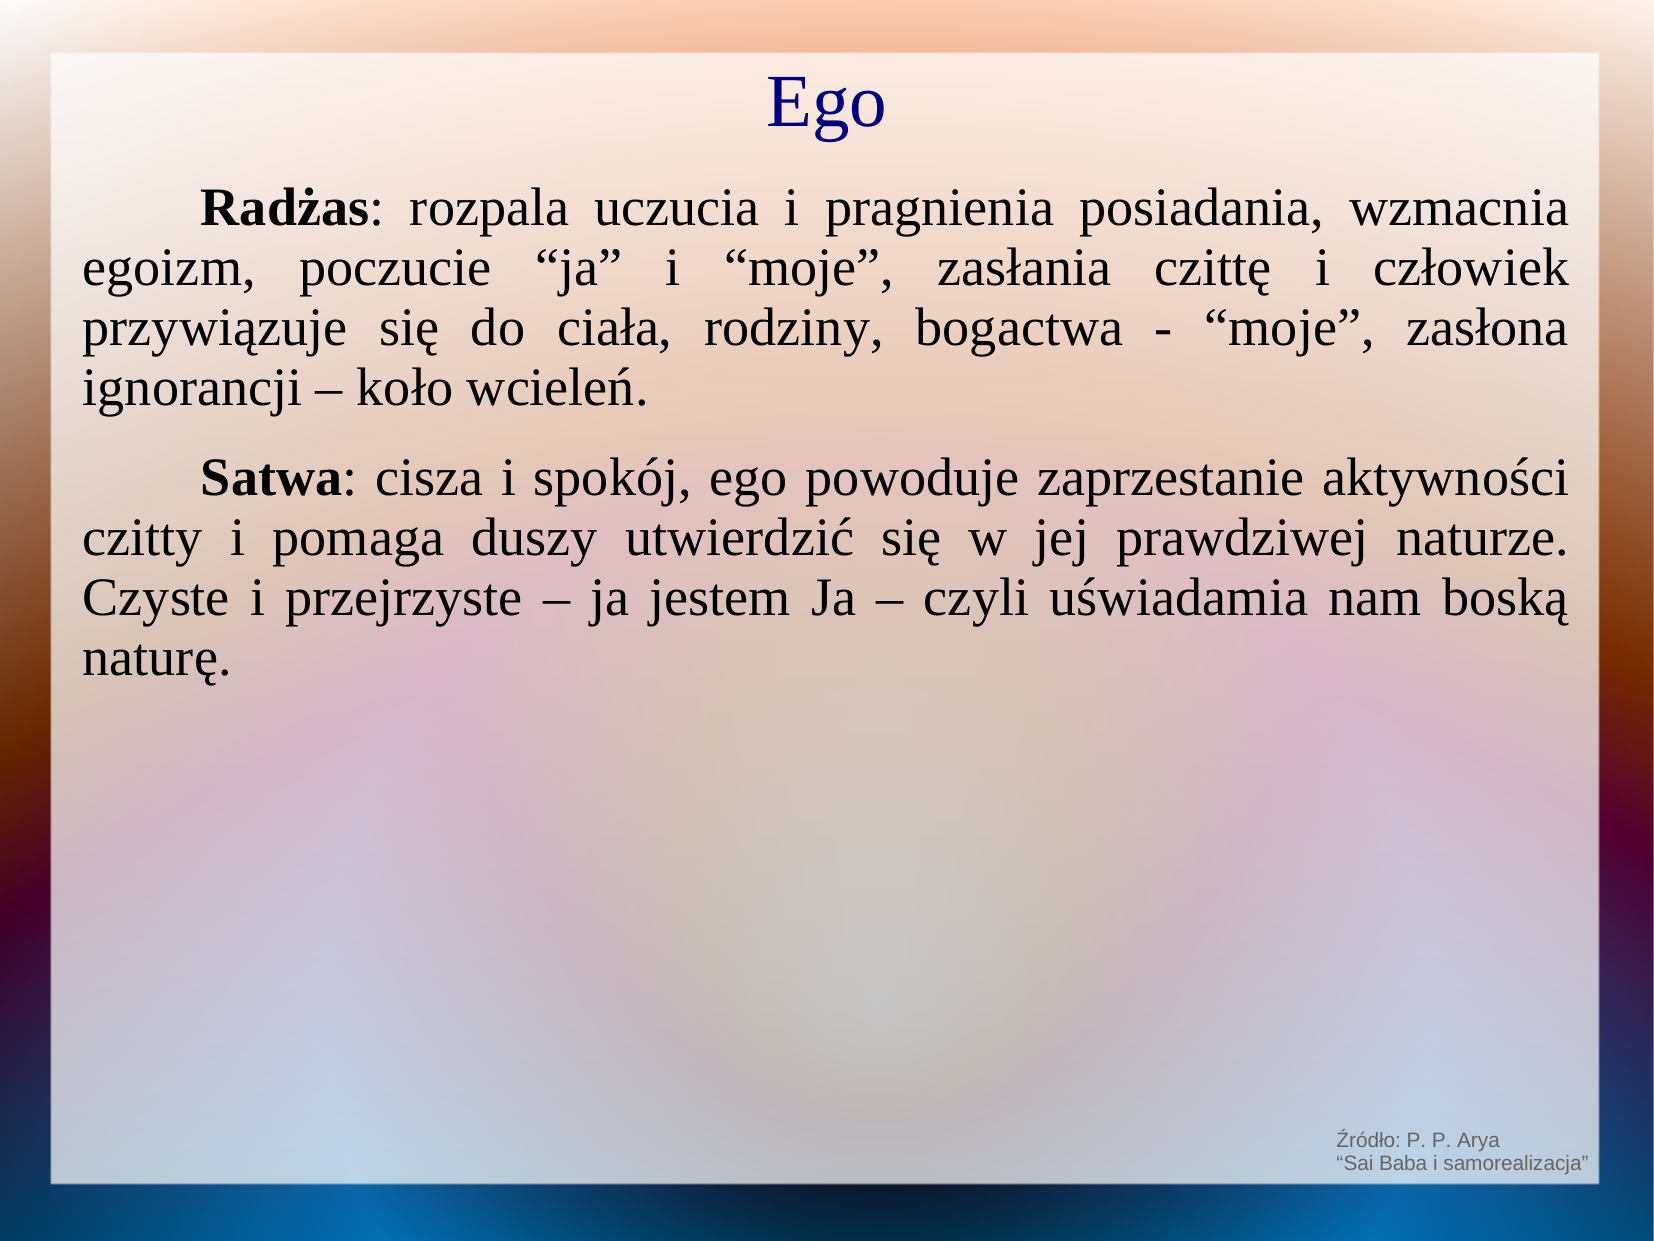

# Ego
Radżas: rozpala uczucia i pragnienia posiadania, wzmacnia egoizm, poczucie “ja” i “moje”, zasłania czittę i człowiek przywiązuje się do ciała, rodziny, bogactwa - “moje”, zasłona ignorancji – koło wcieleń.
Satwa: cisza i spokój, ego powoduje zaprzestanie aktywności czitty i pomaga duszy utwierdzić się w jej prawdziwej naturze. Czyste i przejrzyste – ja jestem Ja – czyli uświadamia nam boską naturę.
Źródło: P. P. Arya
“Sai Baba i samorealizacja”